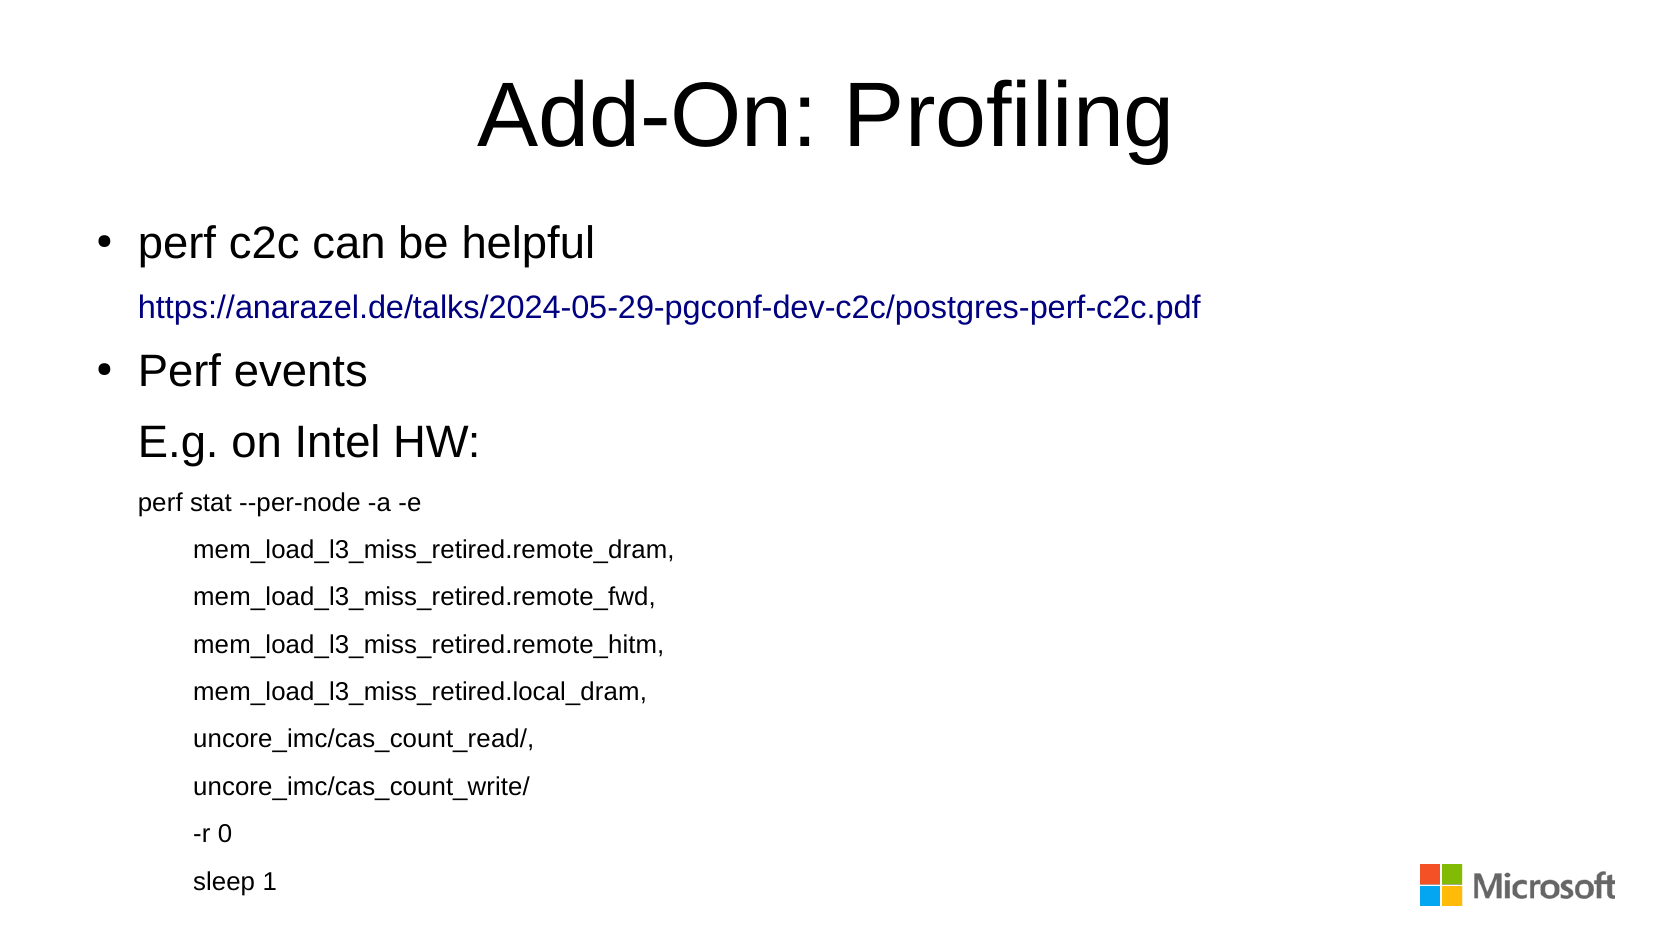

# Add-On: Profiling
perf c2c can be helpful
https://anarazel.de/talks/2024-05-29-pgconf-dev-c2c/postgres-perf-c2c.pdf
Perf events
E.g. on Intel HW:
perf stat --per-node -a -e
mem_load_l3_miss_retired.remote_dram,
mem_load_l3_miss_retired.remote_fwd,
mem_load_l3_miss_retired.remote_hitm,
mem_load_l3_miss_retired.local_dram,
uncore_imc/cas_count_read/,
uncore_imc/cas_count_write/
-r 0
sleep 1